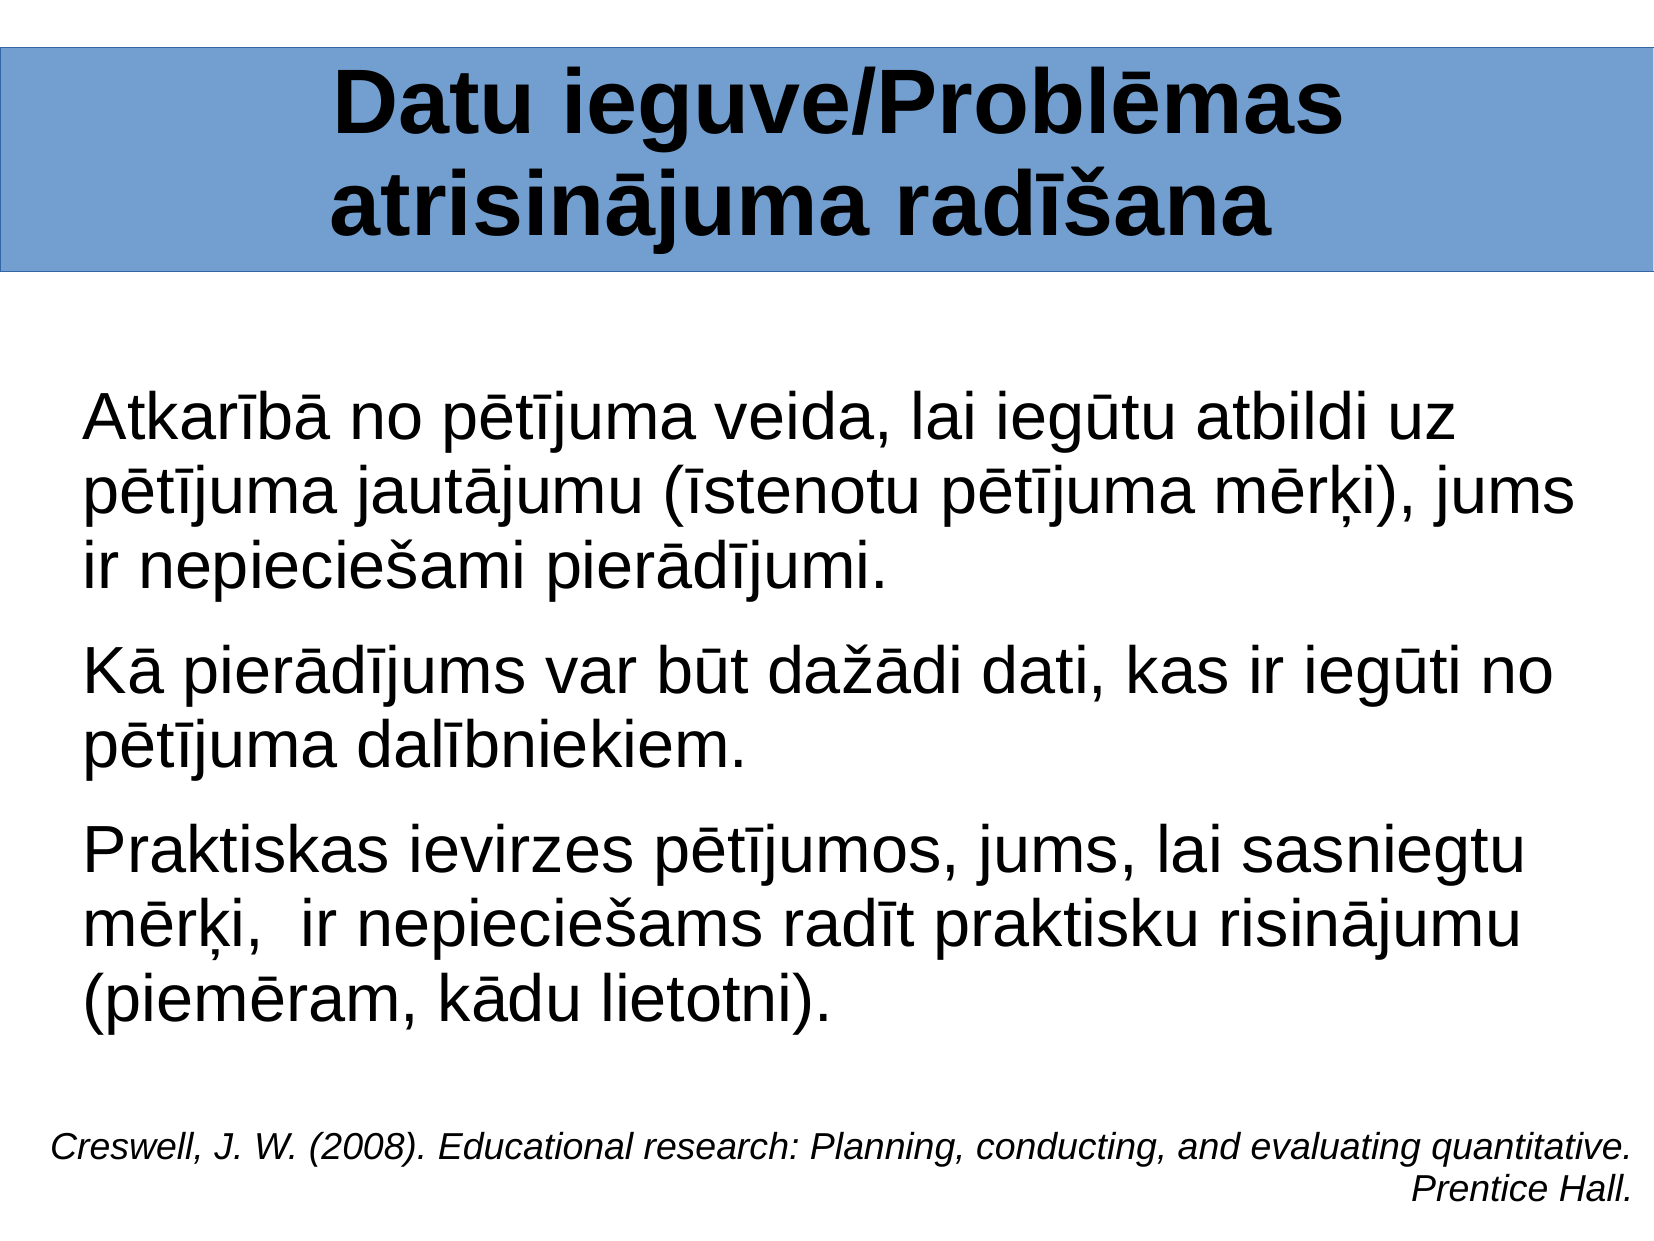

# Datu ieguve/Problēmas atrisinājuma radīšana
Atkarībā no pētījuma veida, lai iegūtu atbildi uz pētījuma jautājumu (īstenotu pētījuma mērķi), jums ir nepieciešami pierādījumi.
Kā pierādījums var būt dažādi dati, kas ir iegūti no pētījuma dalībniekiem.
Praktiskas ievirzes pētījumos, jums, lai sasniegtu mērķi, ir nepieciešams radīt praktisku risinājumu (piemēram, kādu lietotni).
Creswell, J. W. (2008). Educational research: Planning, conducting, and evaluating quantitative.
 Prentice Hall.